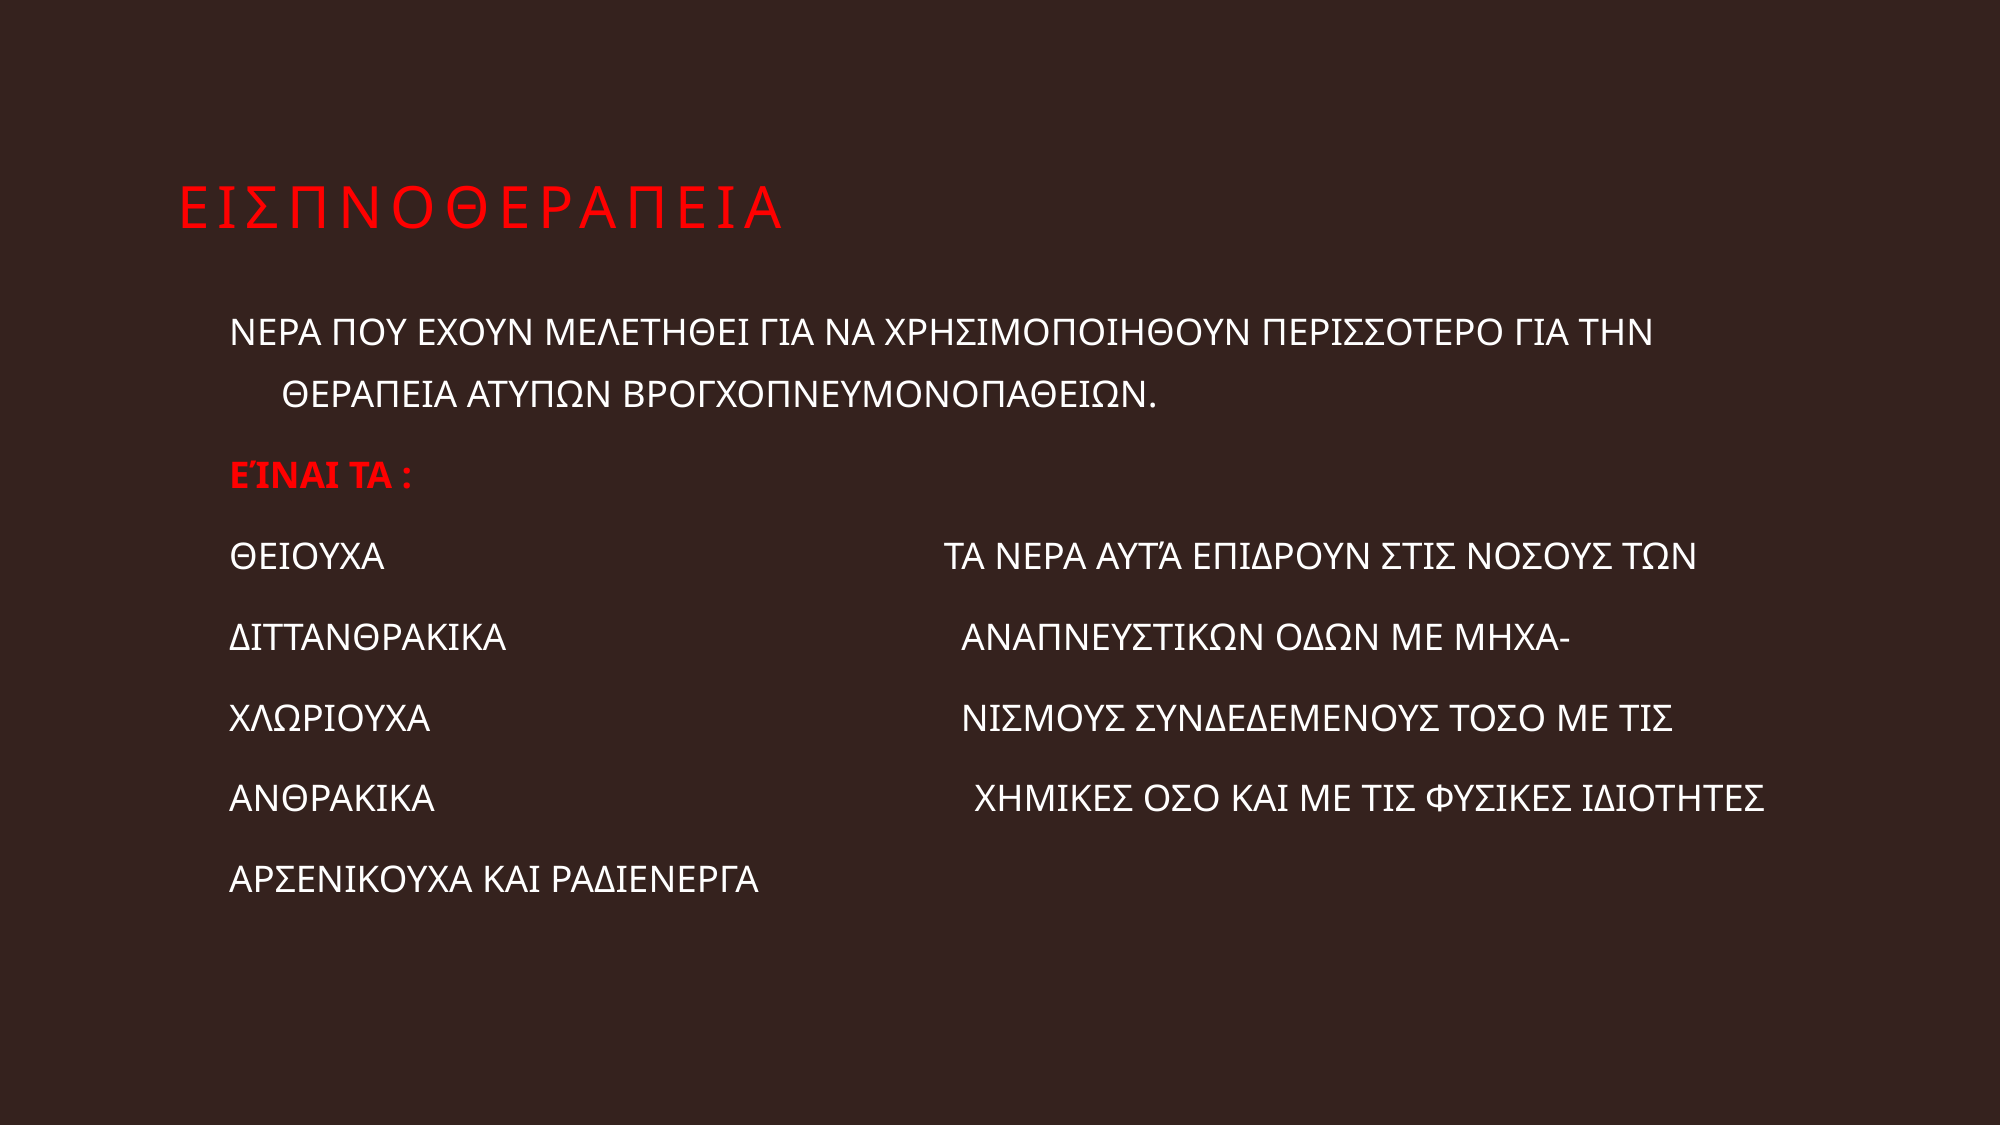

# ΕΙΣΠΝΟΘΕΡΑΠΕΙΑ
ΝΕΡΑ ΠΟΥ ΕΧΟΥΝ ΜΕΛΕΤΗΘΕΙ ΓΙΑ ΝΑ ΧΡΗΣΙΜΟΠΟΙΗΘΟΥΝ ΠΕΡΙΣΣΟΤΕΡΟ ΓΙΑ ΤΗΝ ΘΕΡΑΠΕΙΑ ΑΤΥΠΩΝ ΒΡΟΓΧΟΠΝΕΥΜΟΝΟΠΑΘΕΙΩΝ.
ΕΊΝΑΙ ΤΑ :
ΘΕΙΟΥΧΑ ΤΑ ΝΕΡΑ ΑΥΤΆ ΕΠΙΔΡΟΥΝ ΣΤΙΣ ΝΟΣΟΥΣ ΤΩΝ
ΔΙΤΤΑΝΘΡΑΚΙΚΑ ΑΝΑΠΝΕΥΣΤΙΚΩΝ ΟΔΩΝ ΜΕ ΜΗΧΑ-
ΧΛΩΡΙΟΥΧΑ ΝΙΣΜΟΥΣ ΣΥΝΔΕΔΕΜΕΝΟΥΣ ΤΟΣΟ ΜΕ ΤΙΣ
ΑΝΘΡΑΚΙΚΑ ΧΗΜΙΚΕΣ ΟΣΟ ΚΑΙ ΜΕ ΤΙΣ ΦΥΣΙΚΕΣ ΙΔΙΟΤΗΤΕΣ
ΑΡΣΕΝΙΚΟΥΧΑ ΚΑΙ ΡΑΔΙΕΝΕΡΓΑ